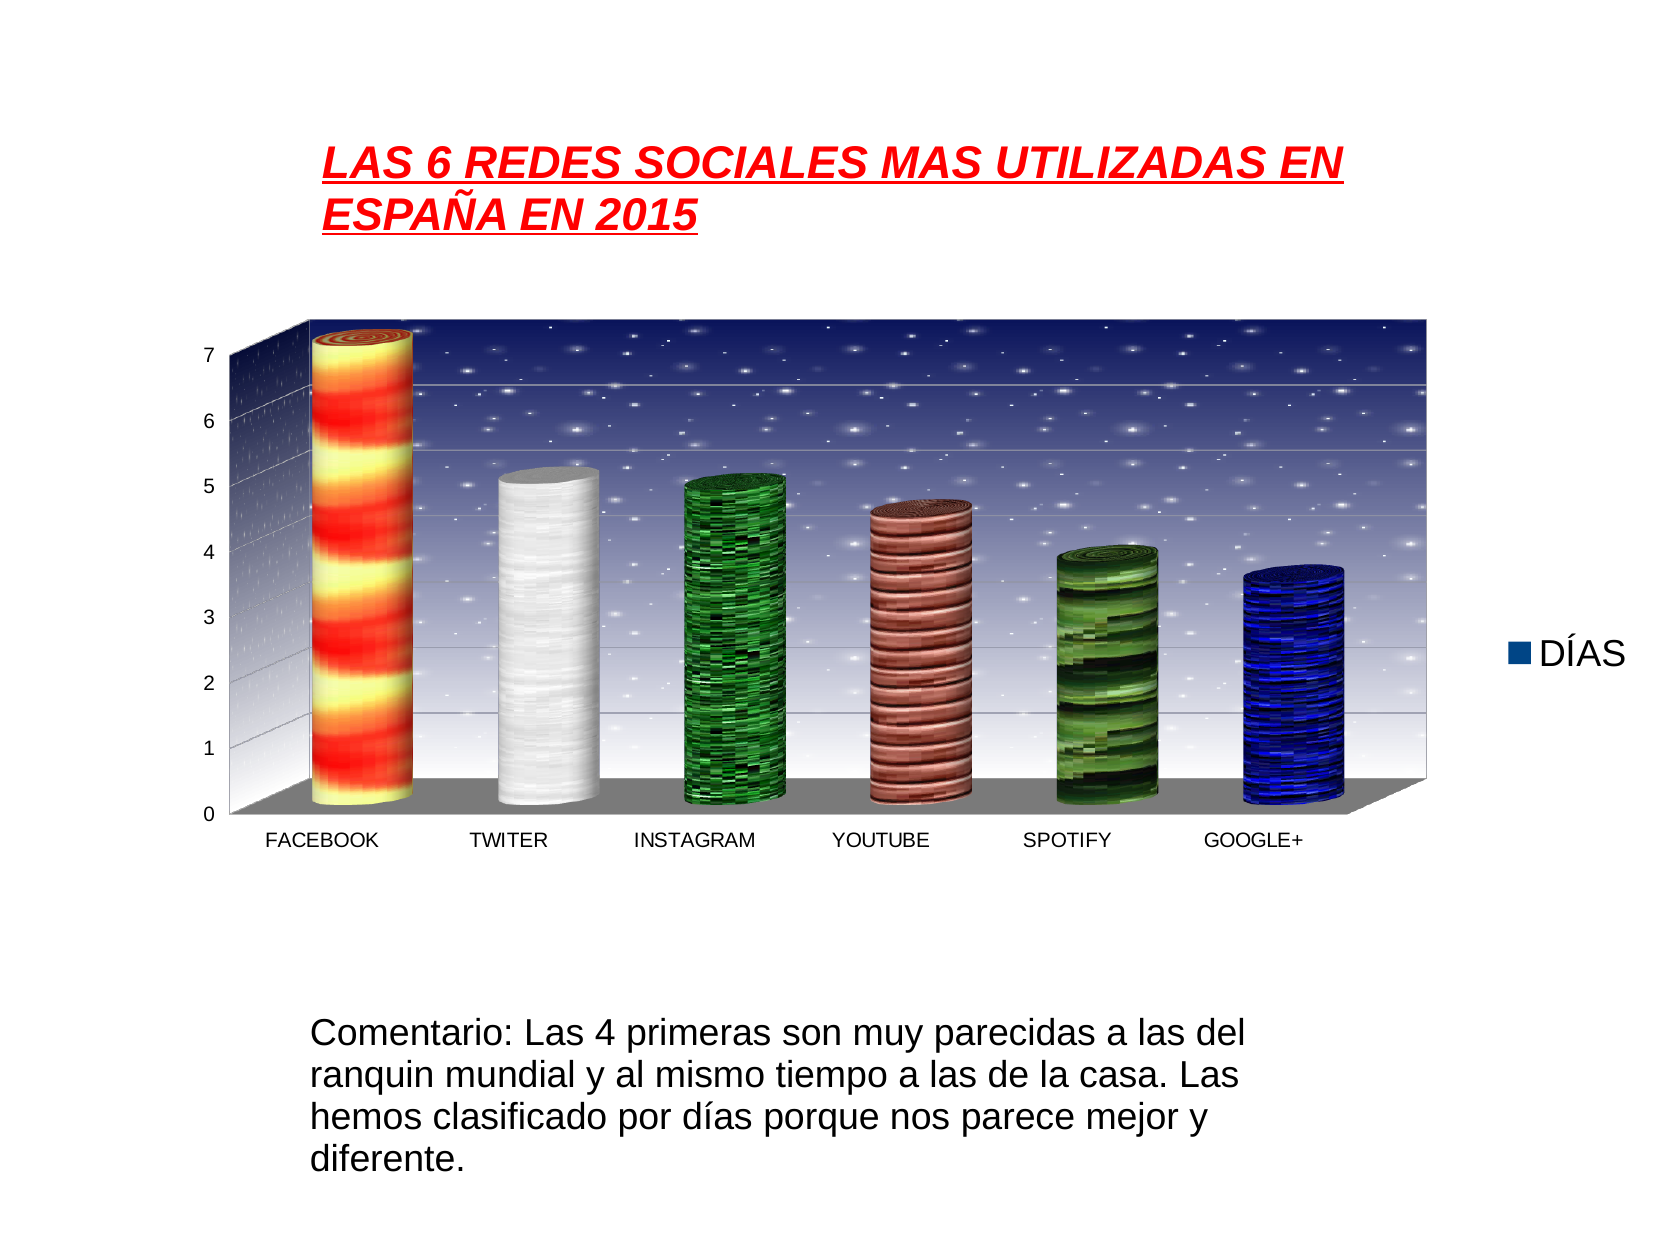

LAS 6 REDES SOCIALES MAS UTILIZADAS EN ESPAÑA EN 2015
[unsupported chart]
Comentario: Las 4 primeras son muy parecidas a las del ranquin mundial y al mismo tiempo a las de la casa. Las hemos clasificado por días porque nos parece mejor y diferente.